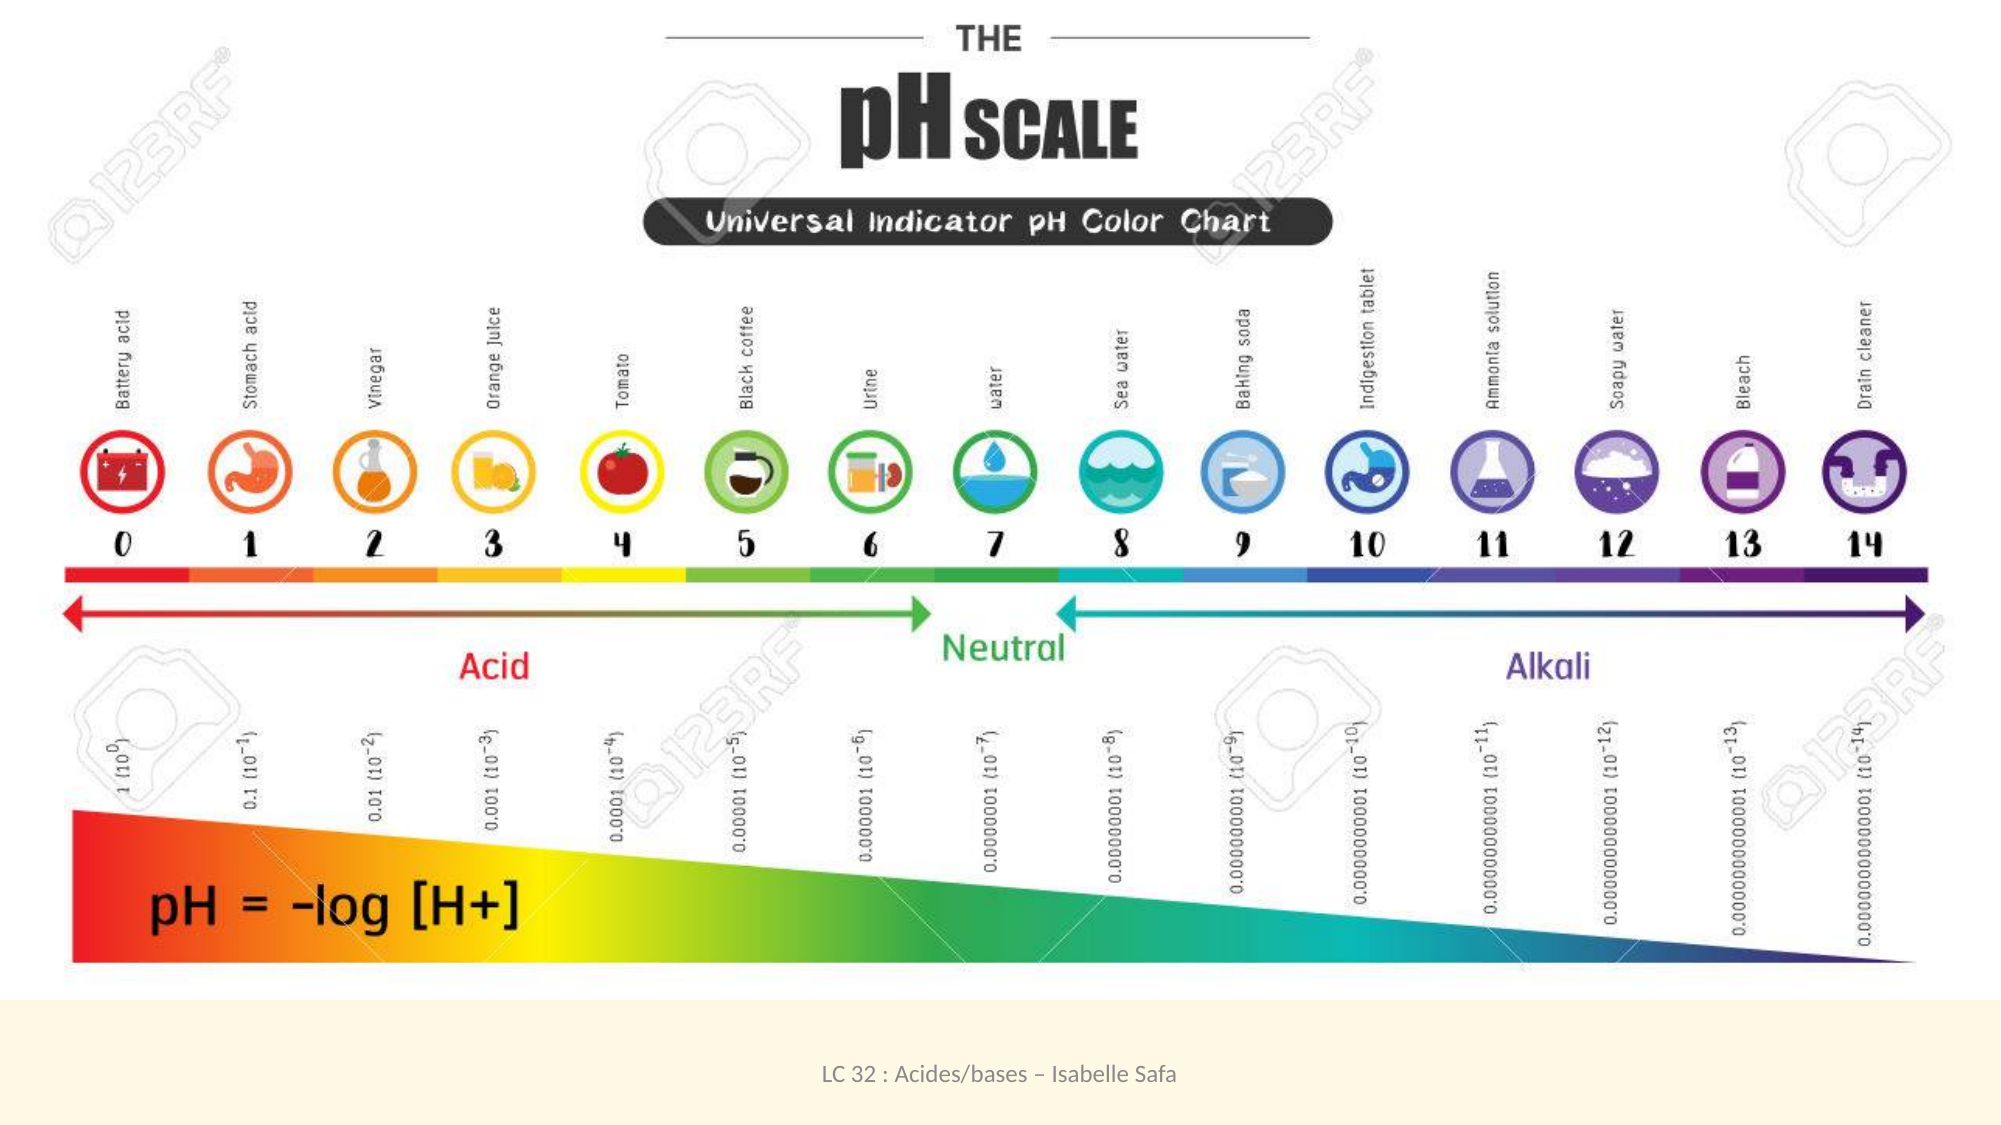

Le potentiel hydrogène
LC 32 : Acides/bases – Isabelle Safa